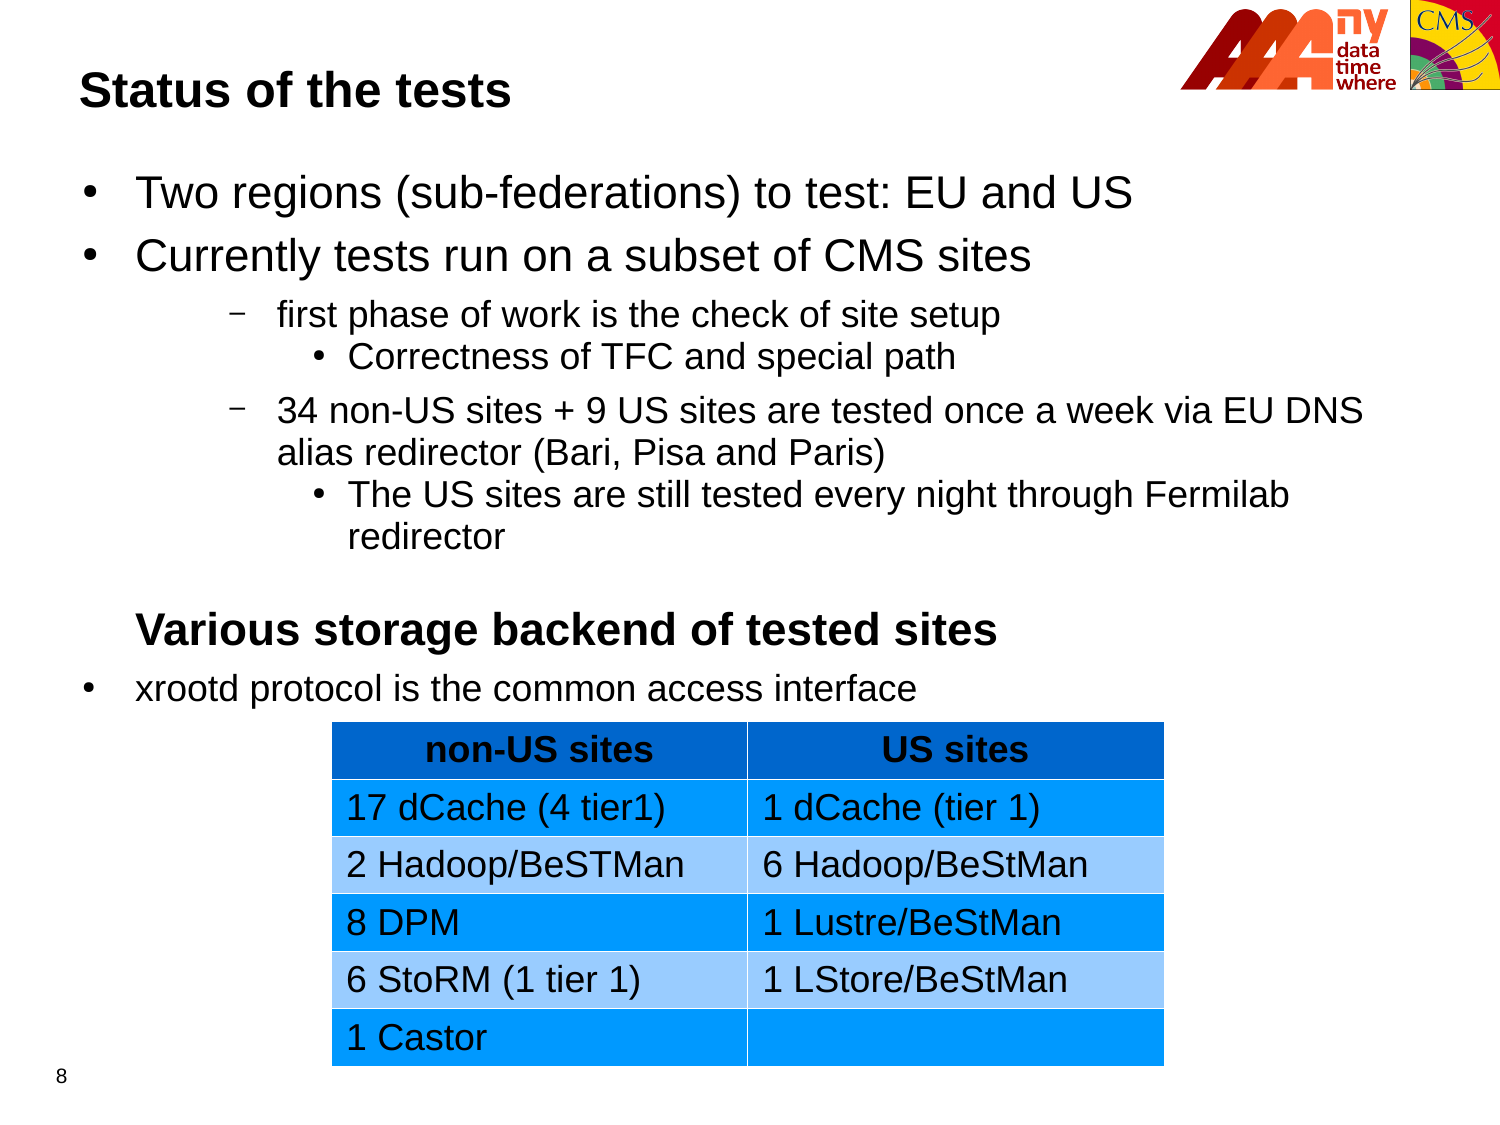

# Status of the tests
Two regions (sub-federations) to test: EU and US
Currently tests run on a subset of CMS sites
first phase of work is the check of site setup
Correctness of TFC and special path
34 non-US sites + 9 US sites are tested once a week via EU DNS alias redirector (Bari, Pisa and Paris)
The US sites are still tested every night through Fermilab redirector
Various storage backend of tested sites
xrootd protocol is the common access interface
| non-US sites | US sites |
| --- | --- |
| 17 dCache (4 tier1) | 1 dCache (tier 1) |
| 2 Hadoop/BeSTMan | 6 Hadoop/BeStMan |
| 8 DPM | 1 Lustre/BeStMan |
| 6 StoRM (1 tier 1) | 1 LStore/BeStMan |
| 1 Castor | |